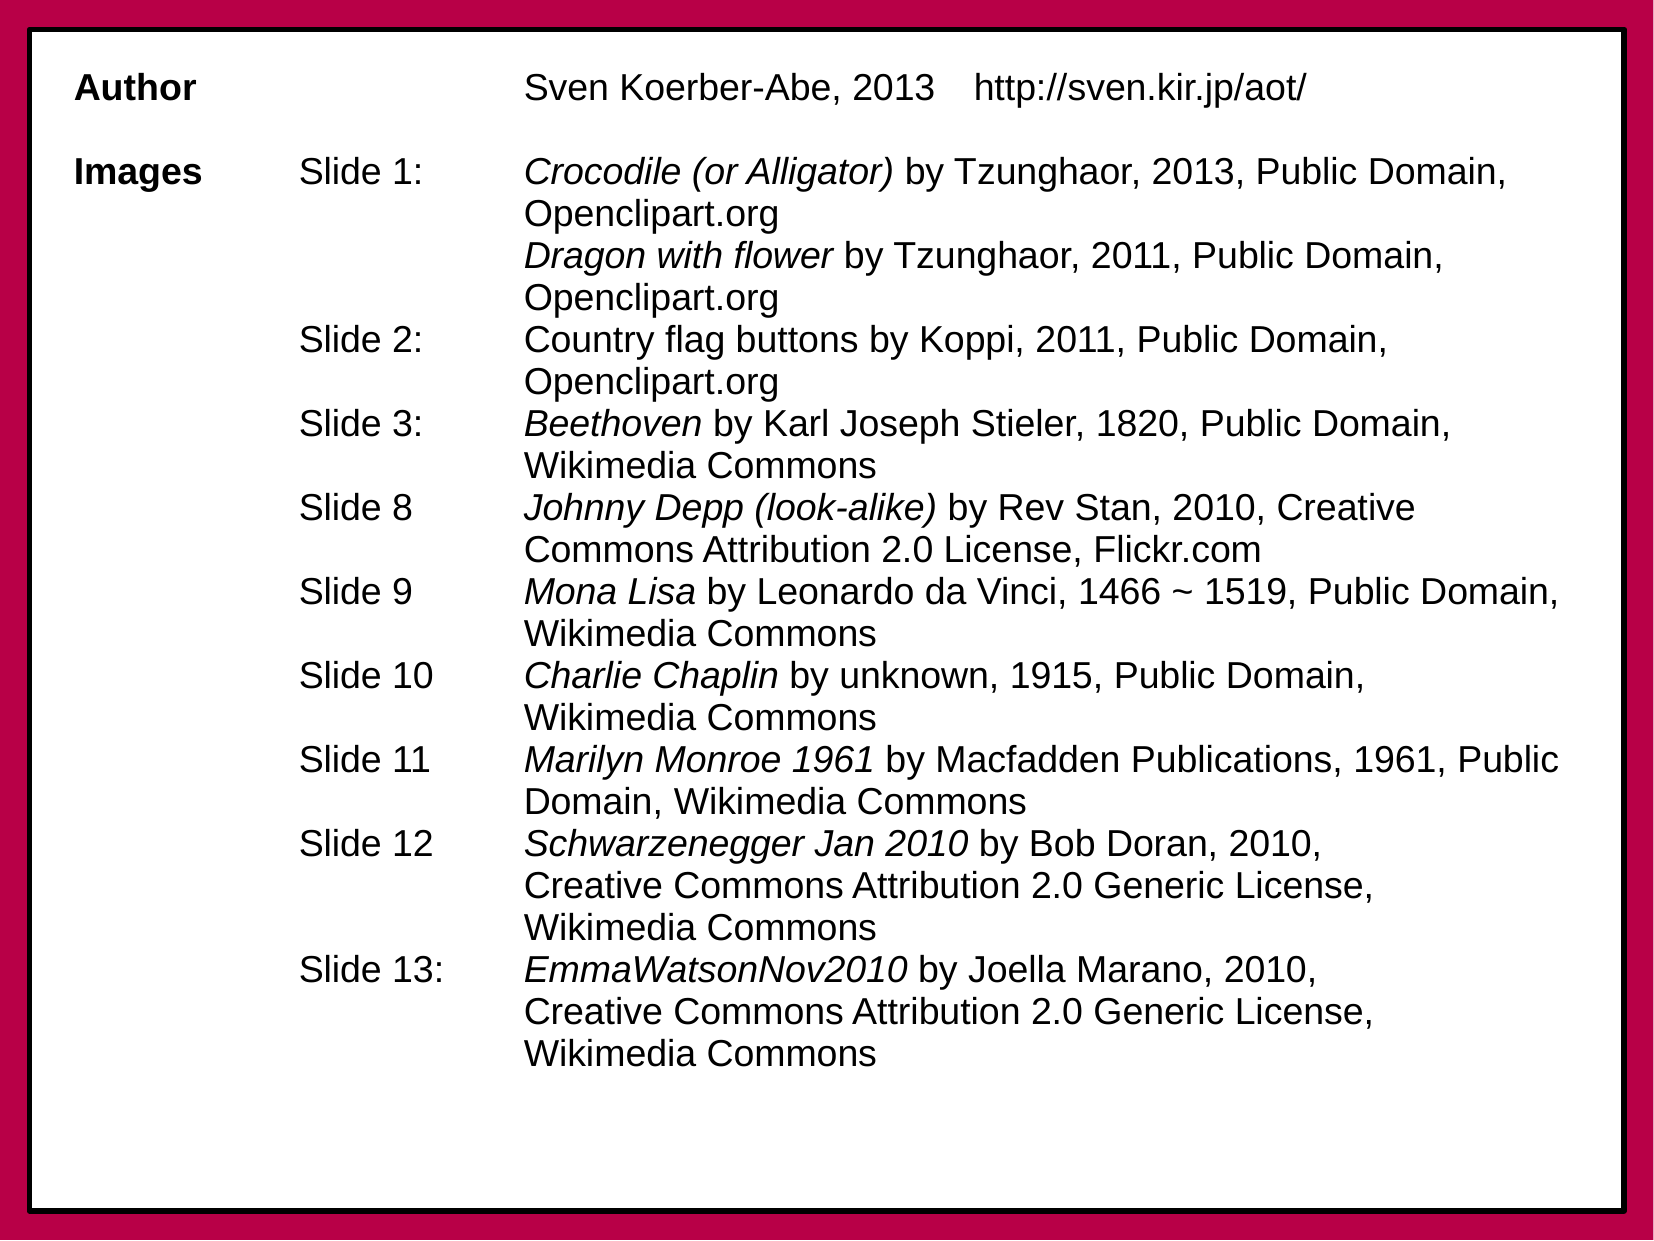

Author					Sven Koerber-Abe, 2013	http://sven.kir.jp/aot/
Images		Slide 1:		Crocodile (or Alligator) by Tzunghaor, 2013, Public Domain,
						Openclipart.org
						Dragon with flower by Tzunghaor, 2011, Public Domain,
						Openclipart.org
			Slide 2:		Country flag buttons by Koppi, 2011, Public Domain, 									Openclipart.org
			Slide 3:		Beethoven by Karl Joseph Stieler, 1820, Public Domain, 								Wikimedia Commons
			Slide 8		Johnny Depp (look-alike) by Rev Stan, 2010, Creative
						Commons Attribution 2.0 License, Flickr.com
			Slide 9		Mona Lisa by Leonardo da Vinci, 1466 ~ 1519, Public Domain, 							Wikimedia Commons
			Slide 10		Charlie Chaplin by unknown, 1915, Public Domain, 									Wikimedia Commons
			Slide 11		Marilyn Monroe 1961 by Macfadden Publications, 1961, Public
						Domain, 	Wikimedia Commons
			Slide 12		Schwarzenegger Jan 2010 by Bob Doran, 2010, 										Creative Commons Attribution 2.0 Generic License, 									Wikimedia Commons
			Slide 13:		EmmaWatsonNov2010 by Joella Marano, 2010, 										Creative Commons Attribution 2.0 Generic License, 									Wikimedia Commons